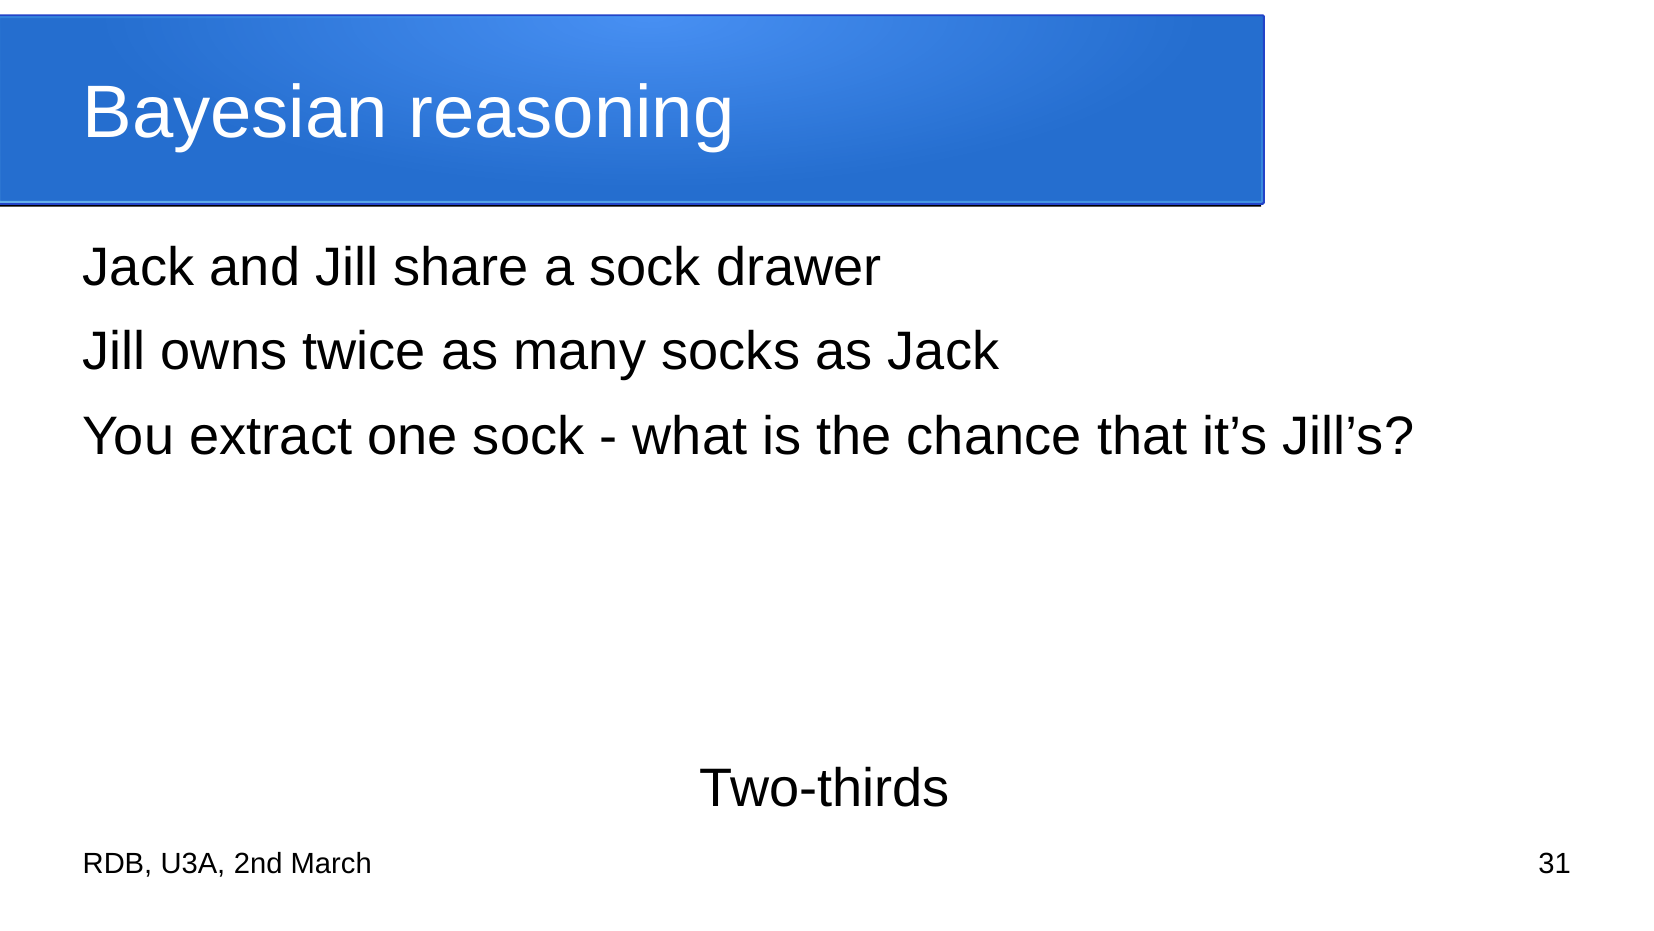

# Bayesian reasoning
Jack and Jill share a sock drawer
Jill owns twice as many socks as Jack
You extract one sock - what is the chance that it’s Jill’s?
Two-thirds
RDB, U3A, 2nd March
31